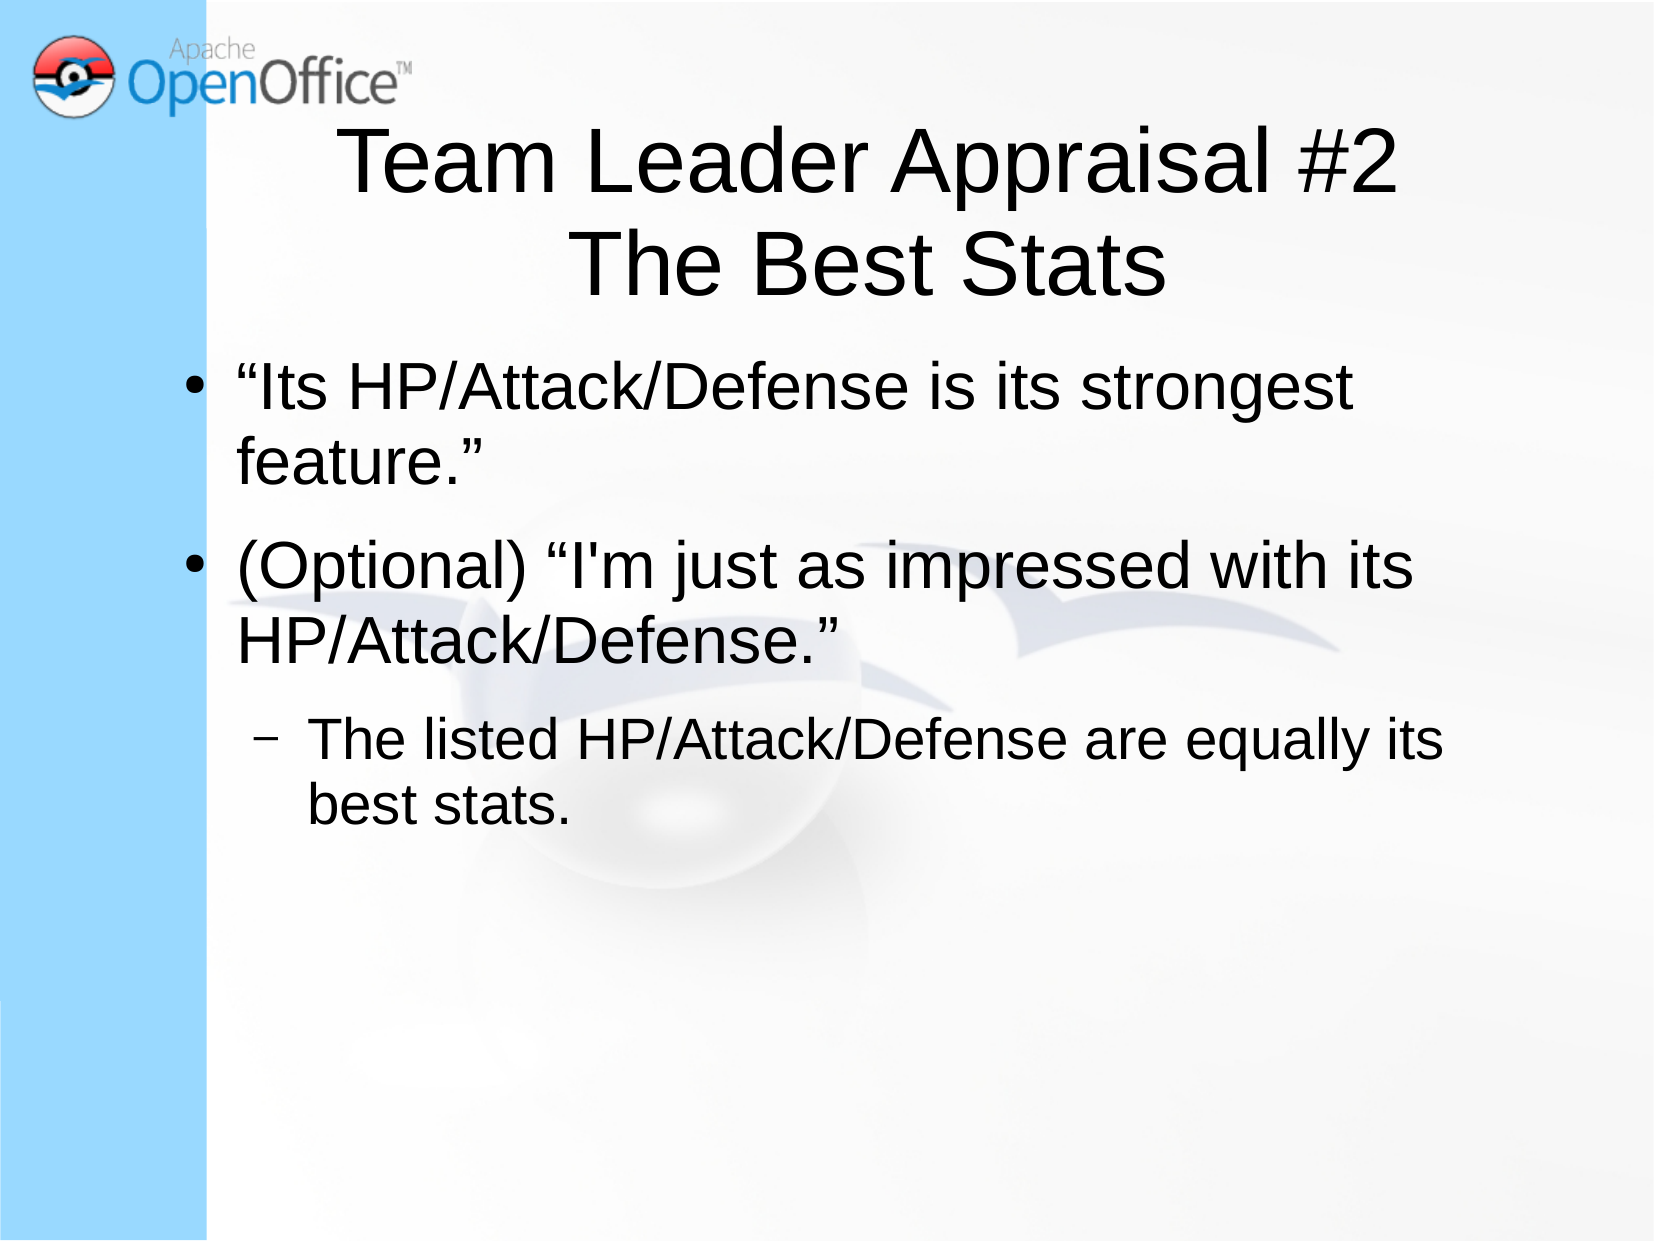

# Team Leader Appraisal #2 The Best Stats
“Its HP/Attack/Defense is its strongest feature.”
(Optional) “I'm just as impressed with its HP/Attack/Defense.”
The listed HP/Attack/Defense are equally its best stats.